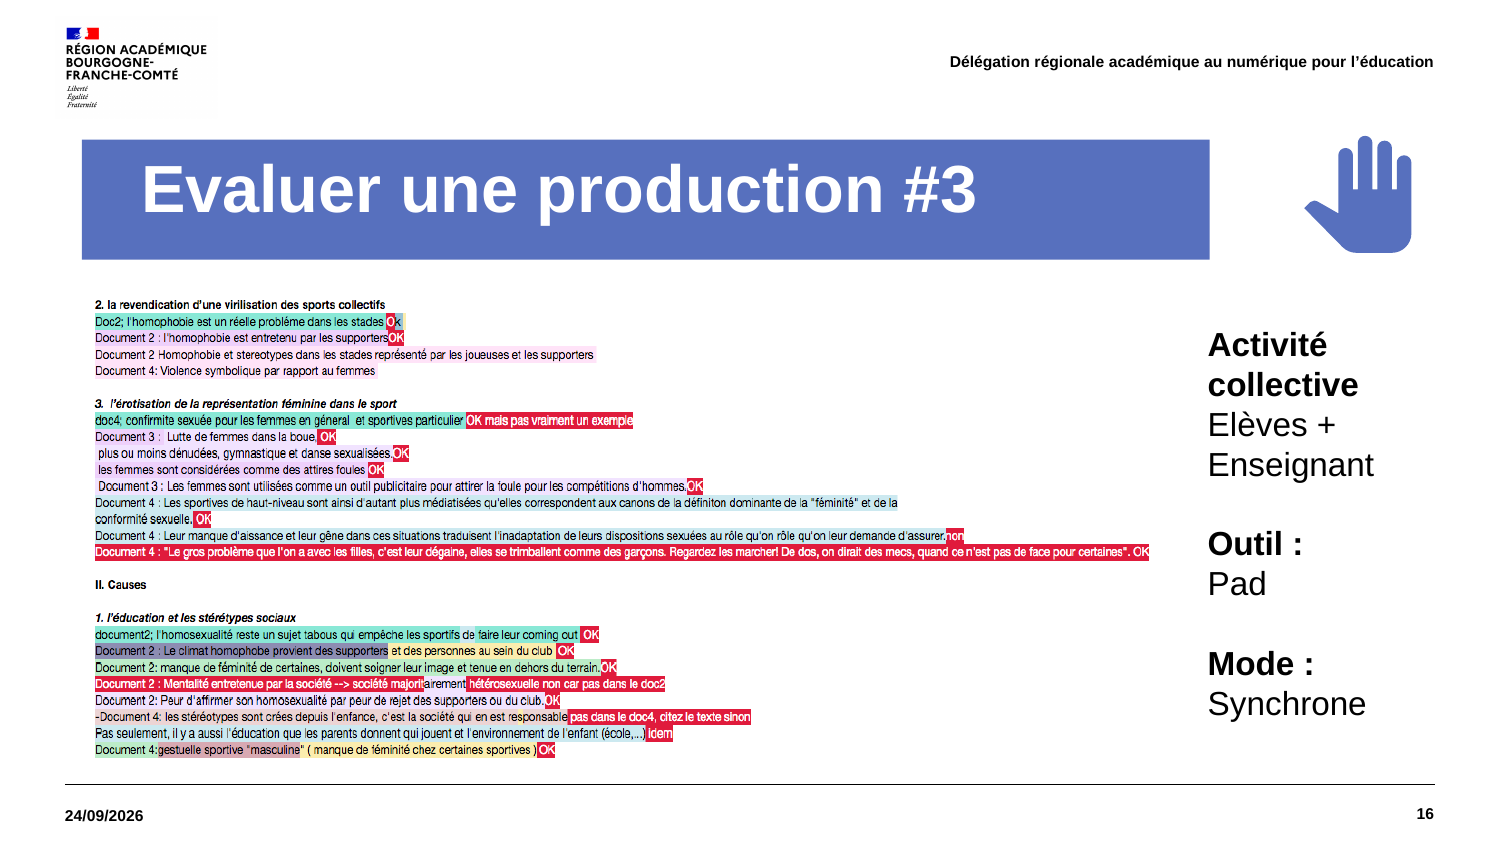

Délégation régionale académique au numérique pour l’éducation
Evaluer une production #3
Activité collective
Elèves + Enseignant
Outil :
Pad
Mode :
Synchrone